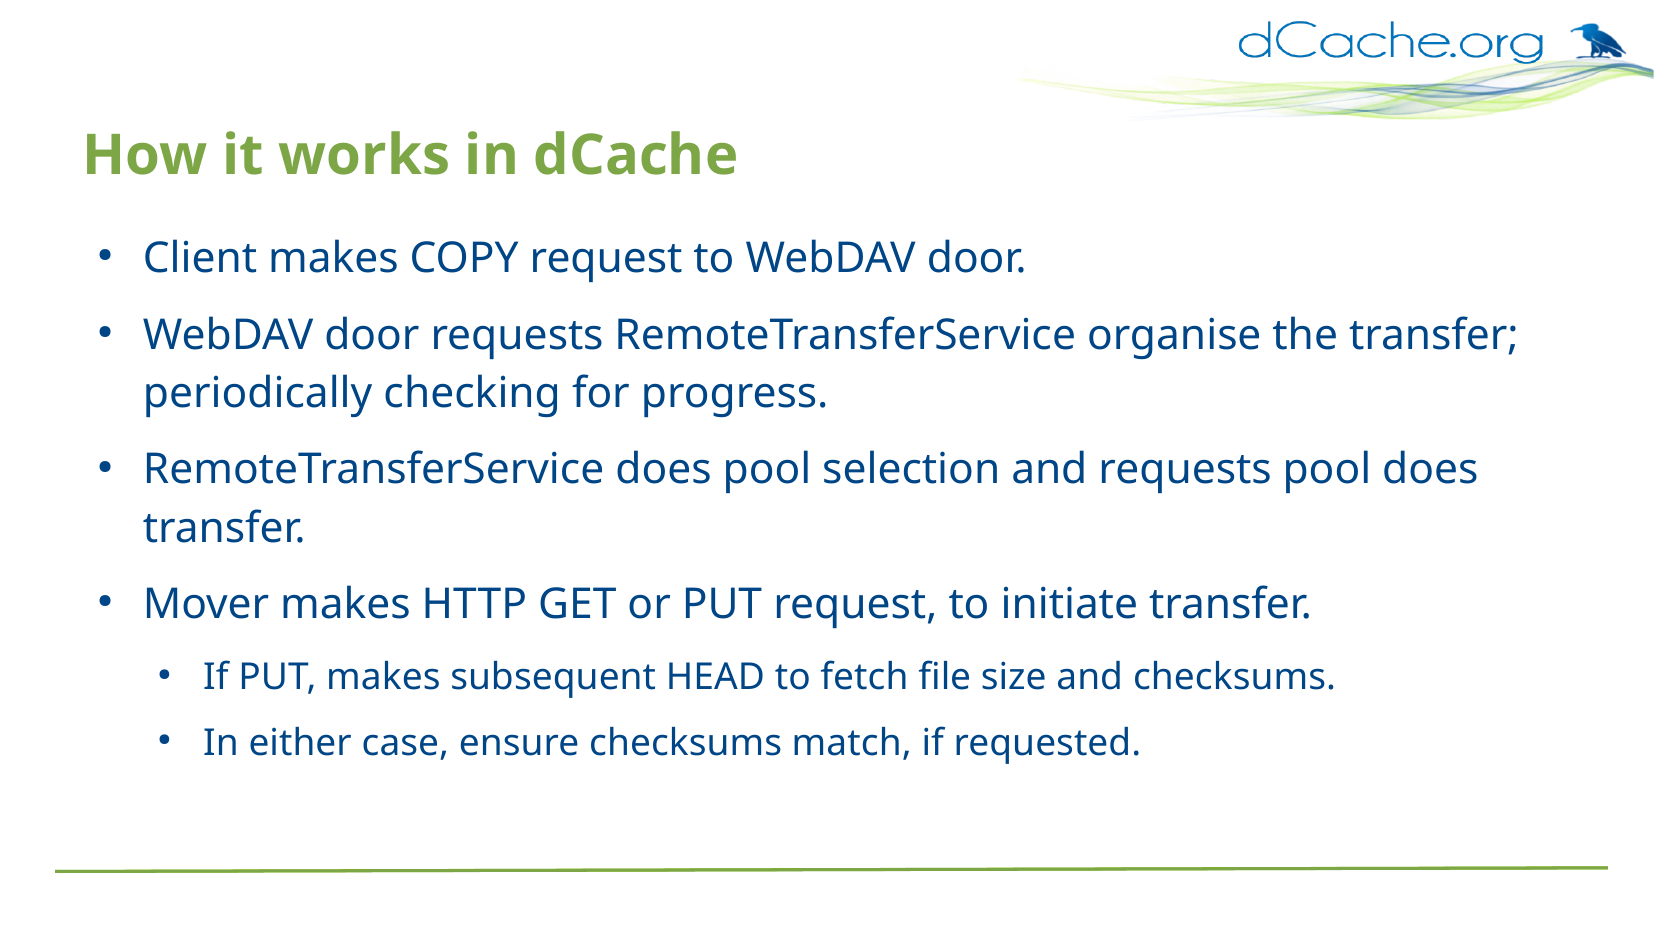

# How it works in dCache
Client makes COPY request to WebDAV door.
WebDAV door requests RemoteTransferService organise the transfer; periodically checking for progress.
RemoteTransferService does pool selection and requests pool does transfer.
Mover makes HTTP GET or PUT request, to initiate transfer.
If PUT, makes subsequent HEAD to fetch file size and checksums.
In either case, ensure checksums match, if requested.